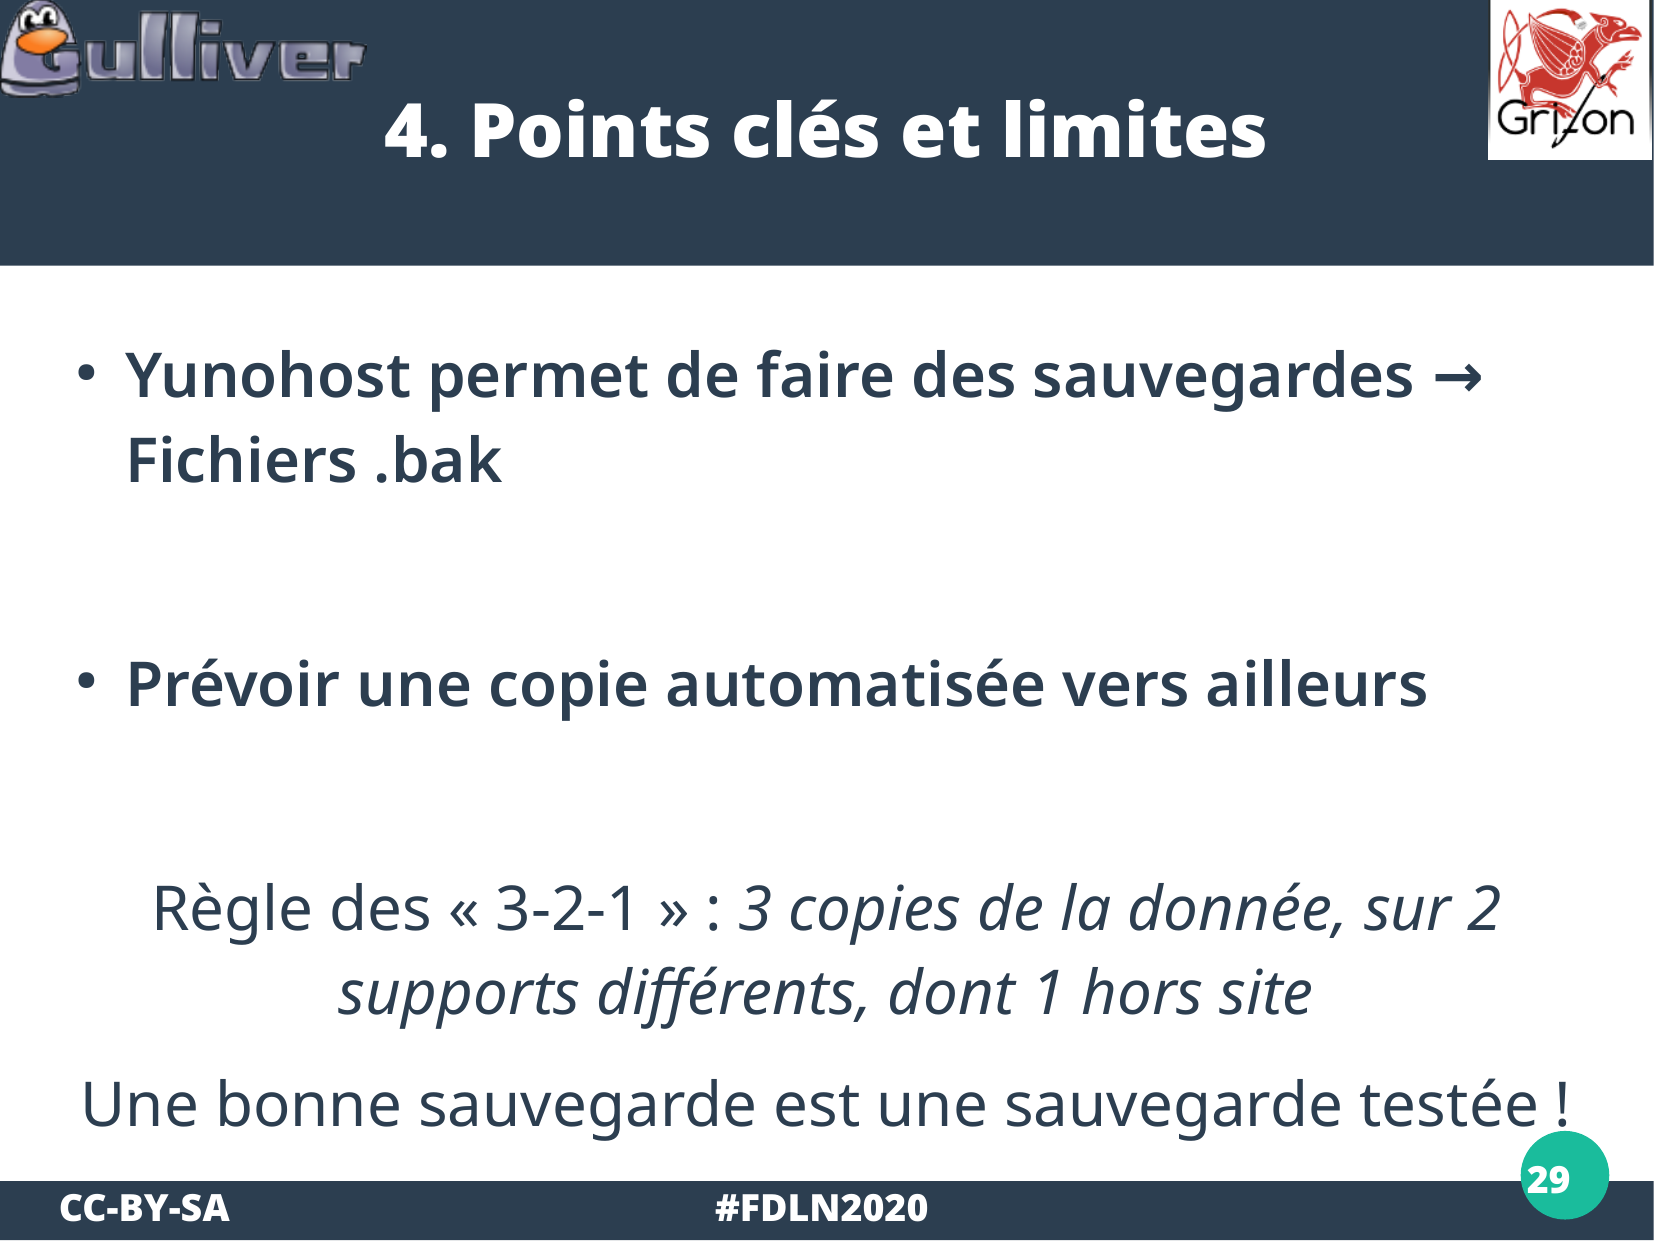

# 4. Points clés et limites
Yunohost permet de faire des sauvegardes → Fichiers .bak
Prévoir une copie automatisée vers ailleurs
Règle des « 3-2-1 » : 3 copies de la donnée, sur 2 supports différents, dont 1 hors site
Une bonne sauvegarde est une sauvegarde testée !
29